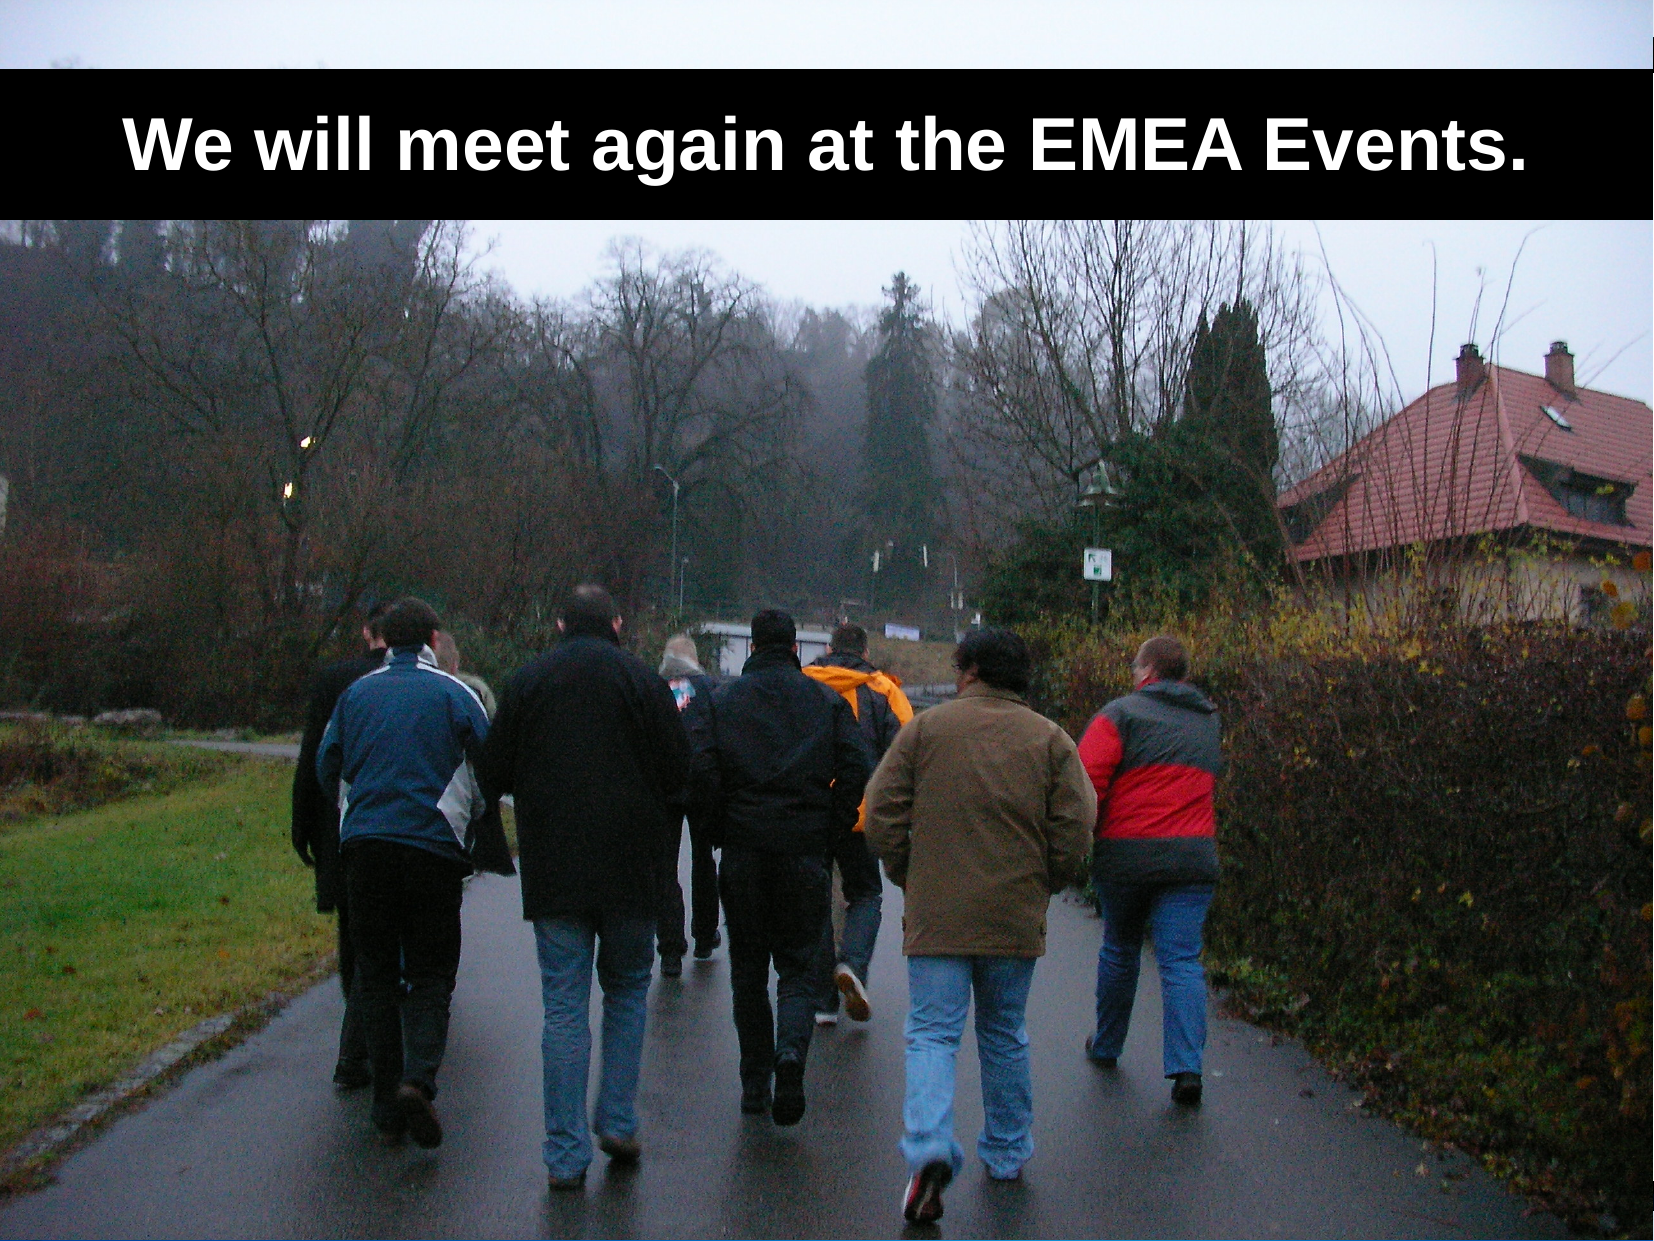

We will meet again at the EMEA Events.